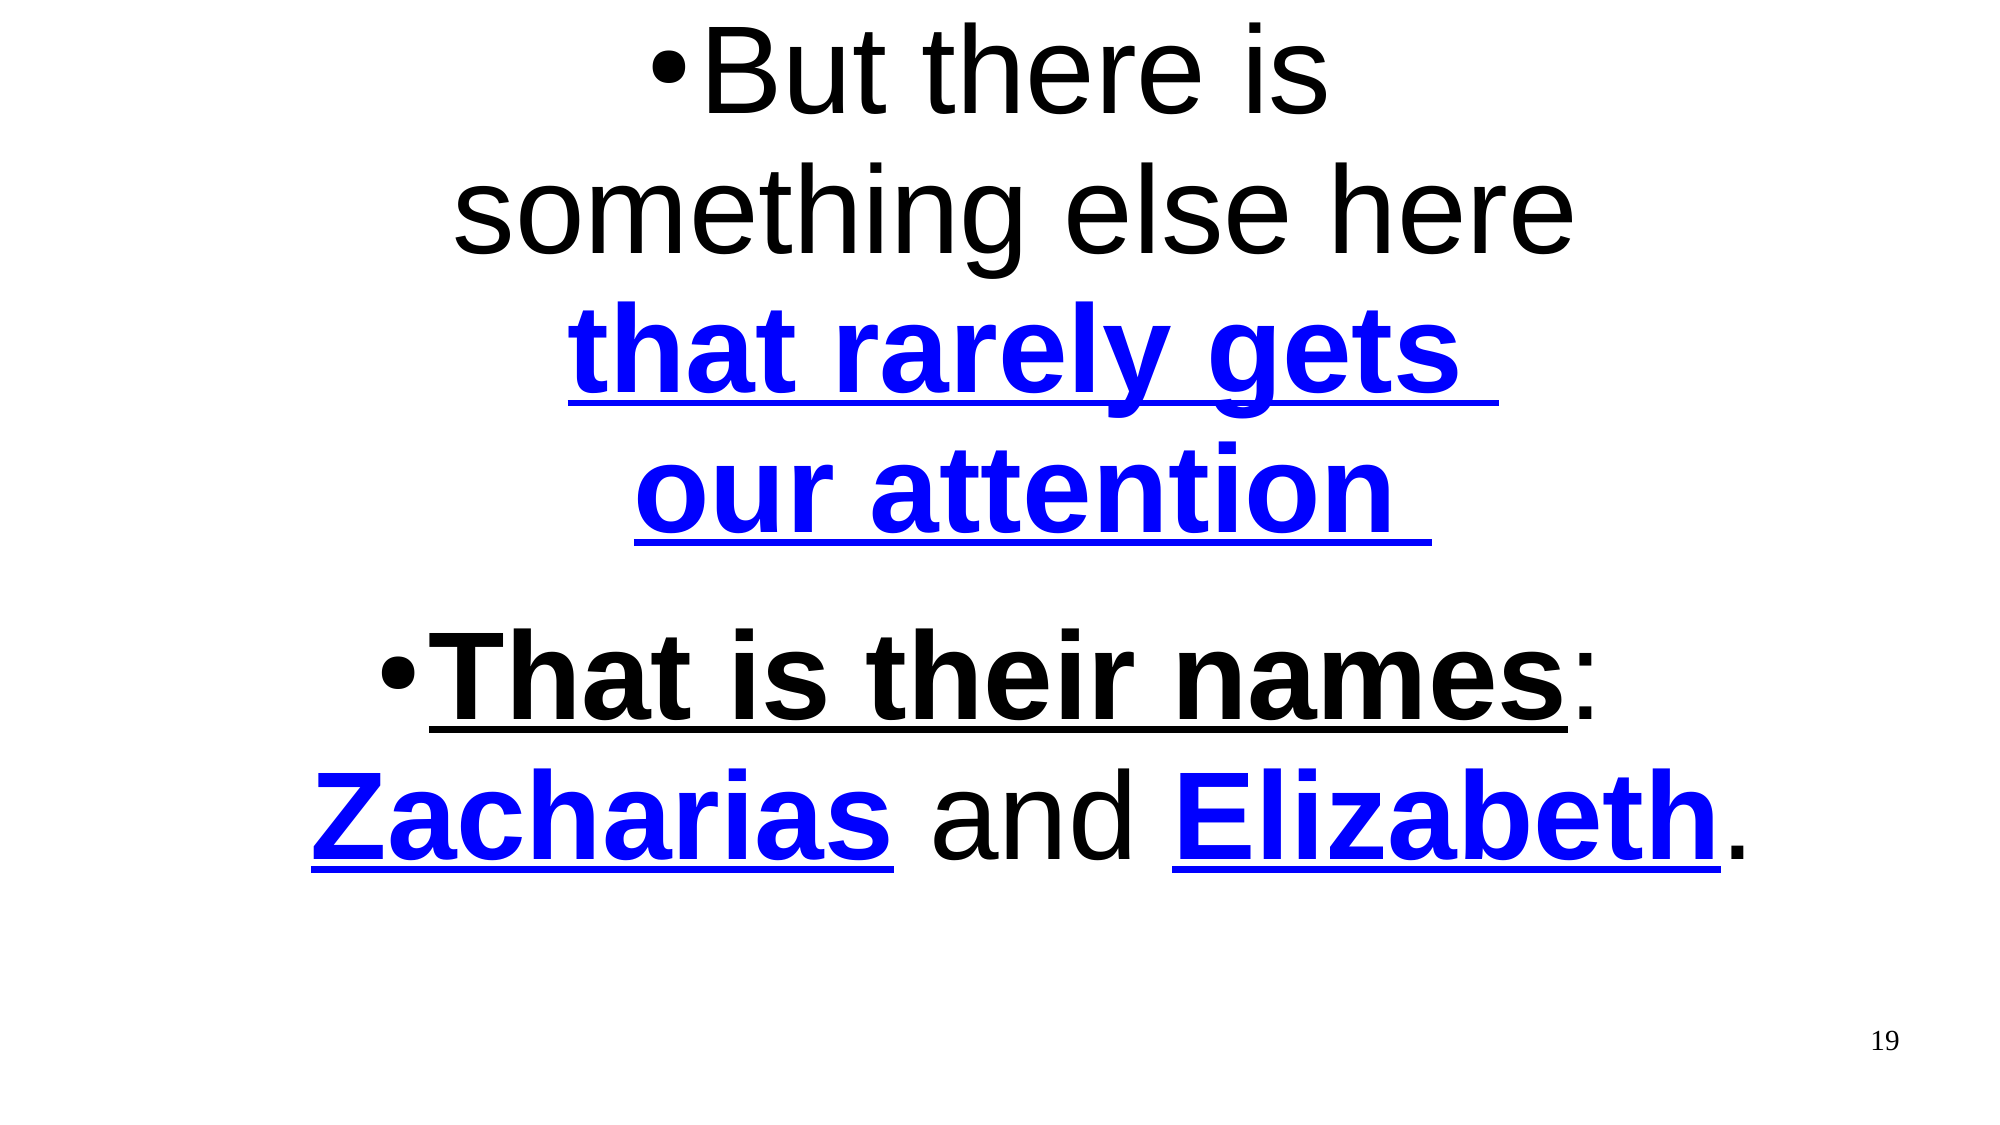

# But there is something else here that rarely gets our attention
That is their names:
Zacharias and Elizabeth.
19